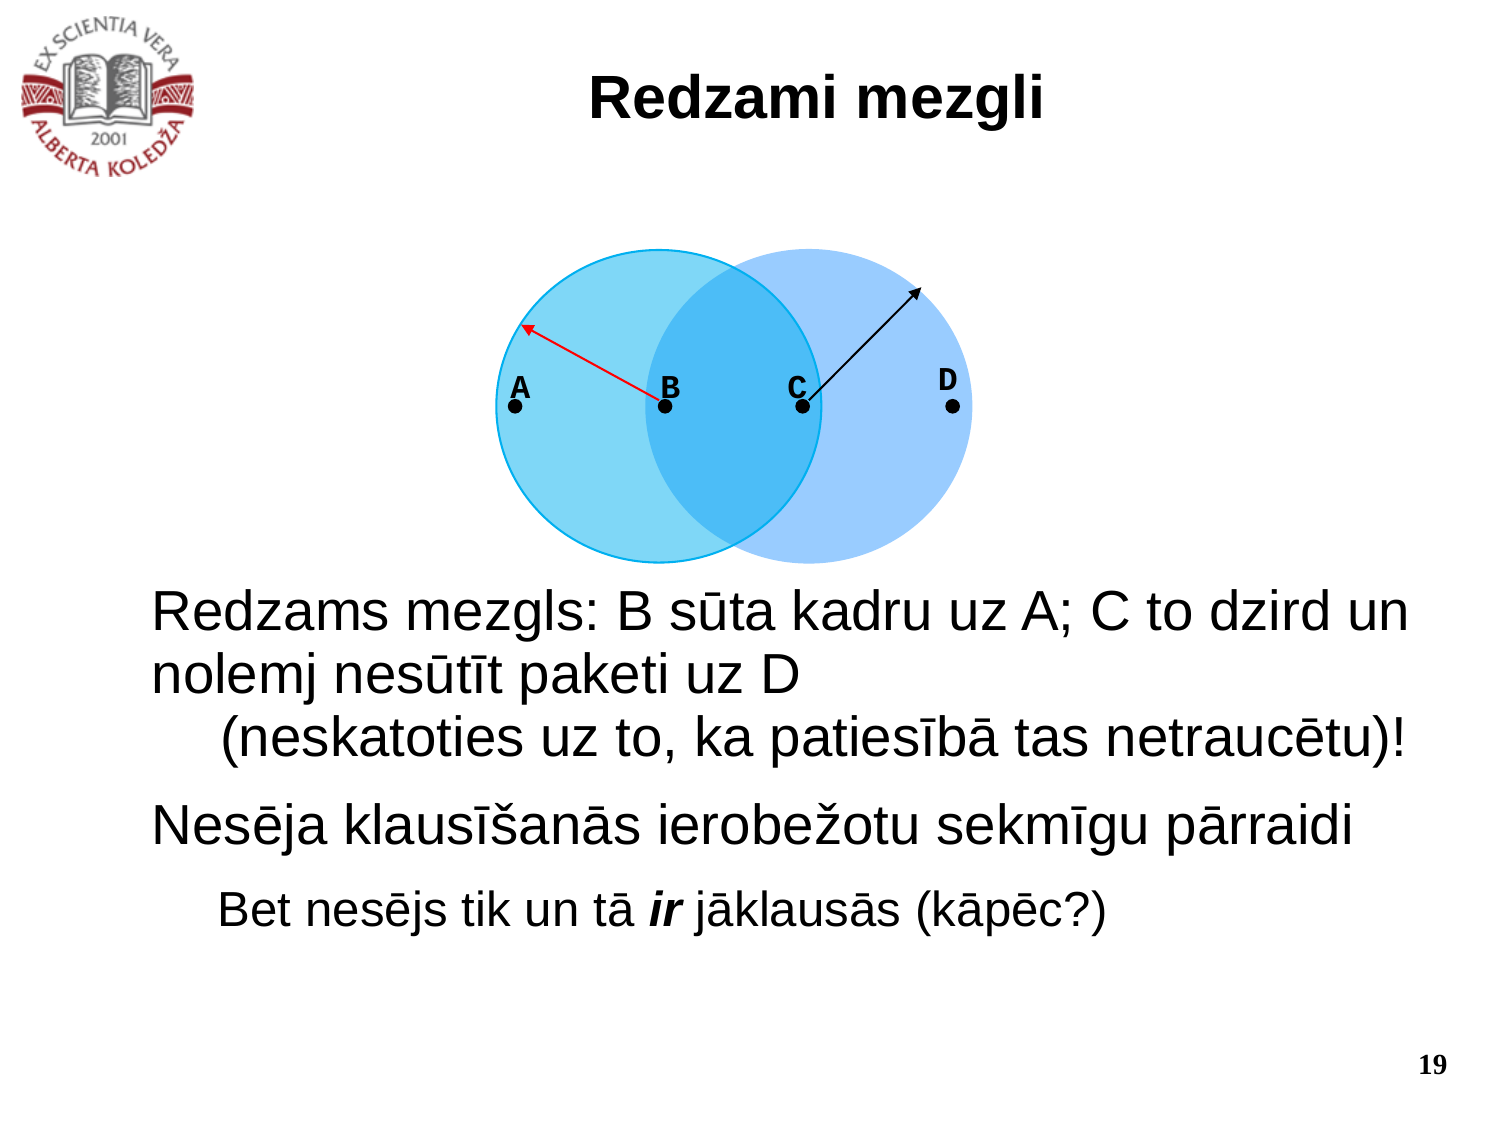

# Redzami mezgli
D
A
B
C
Redzams mezgls: B sūta kadru uz A; C to dzird un nolemj nesūtīt paketi uz D
	(neskatoties uz to, ka patiesībā tas netraucētu)!
Nesēja klausīšanās ierobežotu sekmīgu pārraidi
Bet nesējs tik un tā ir jāklausās (kāpēc?)